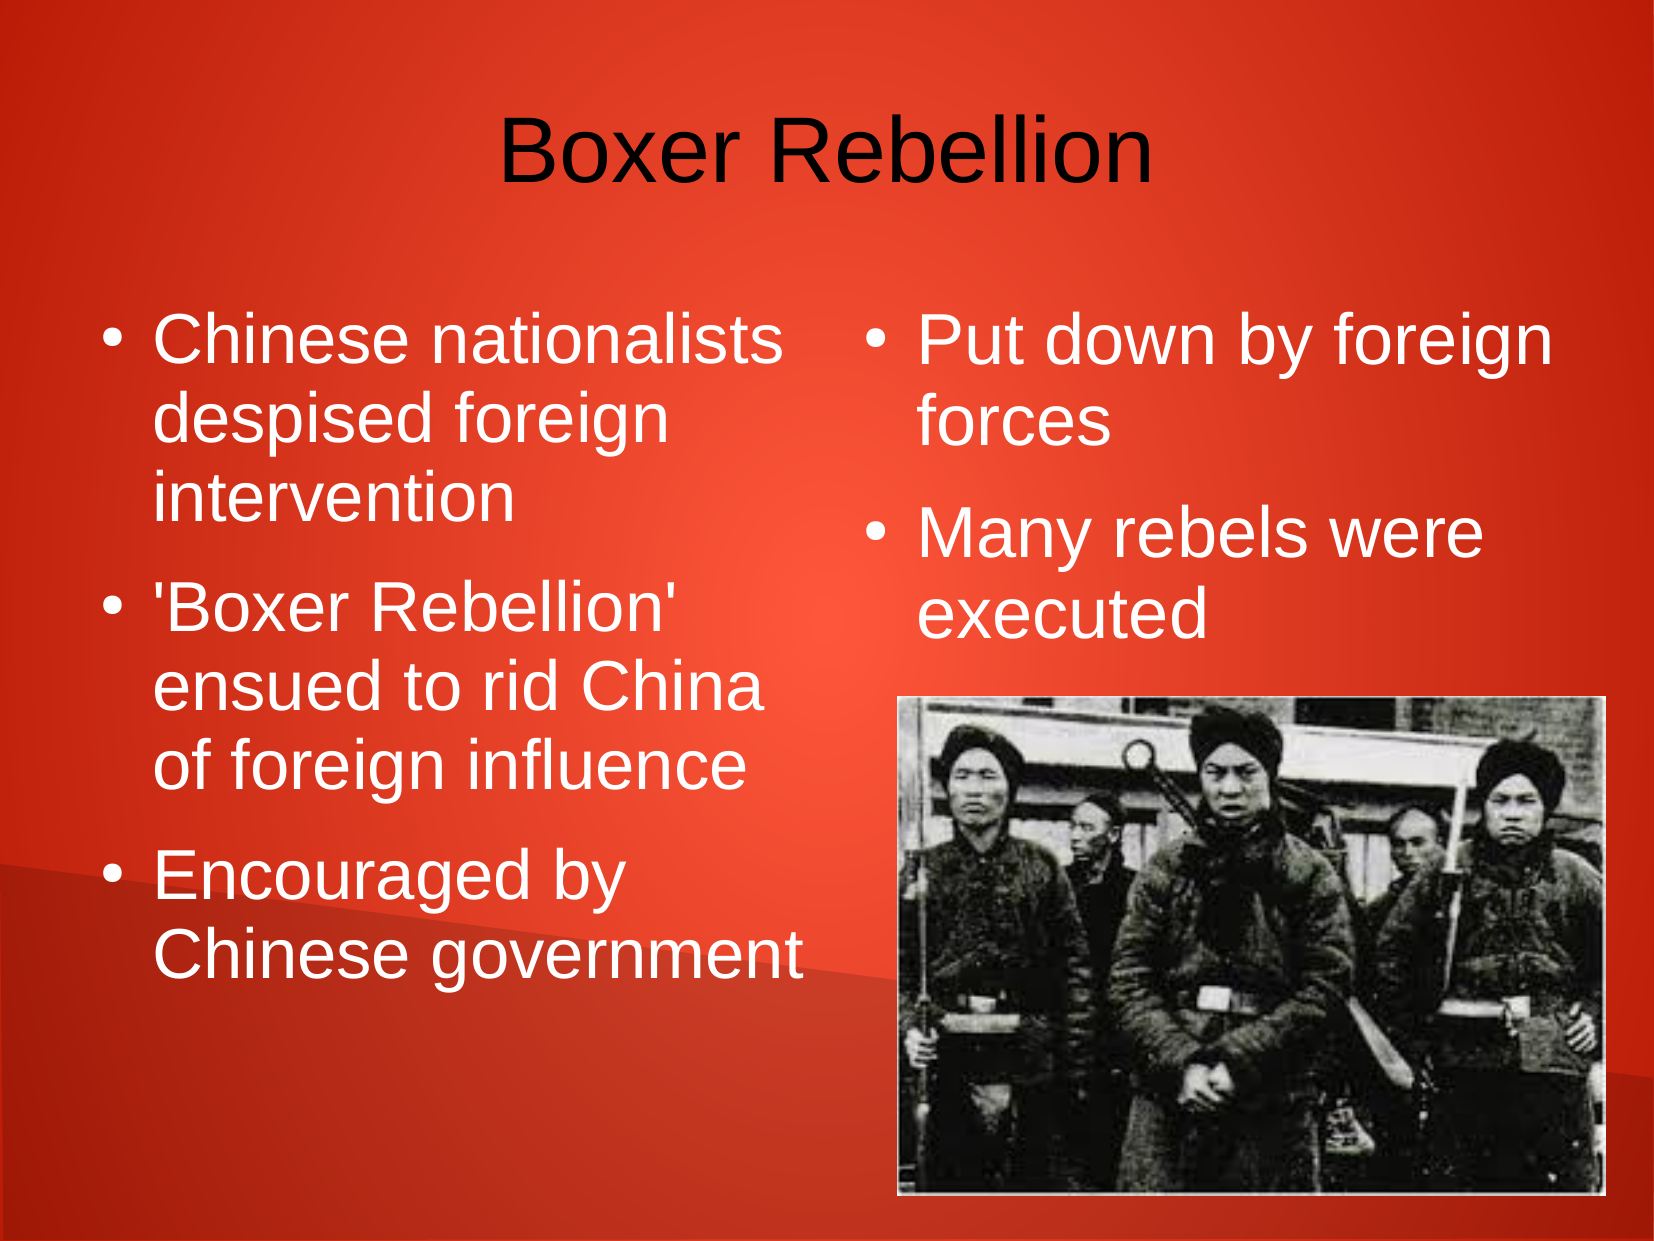

# Boxer Rebellion
Chinese nationalists despised foreign intervention
'Boxer Rebellion' ensued to rid China of foreign influence
Encouraged by Chinese government
Put down by foreign forces
Many rebels were executed